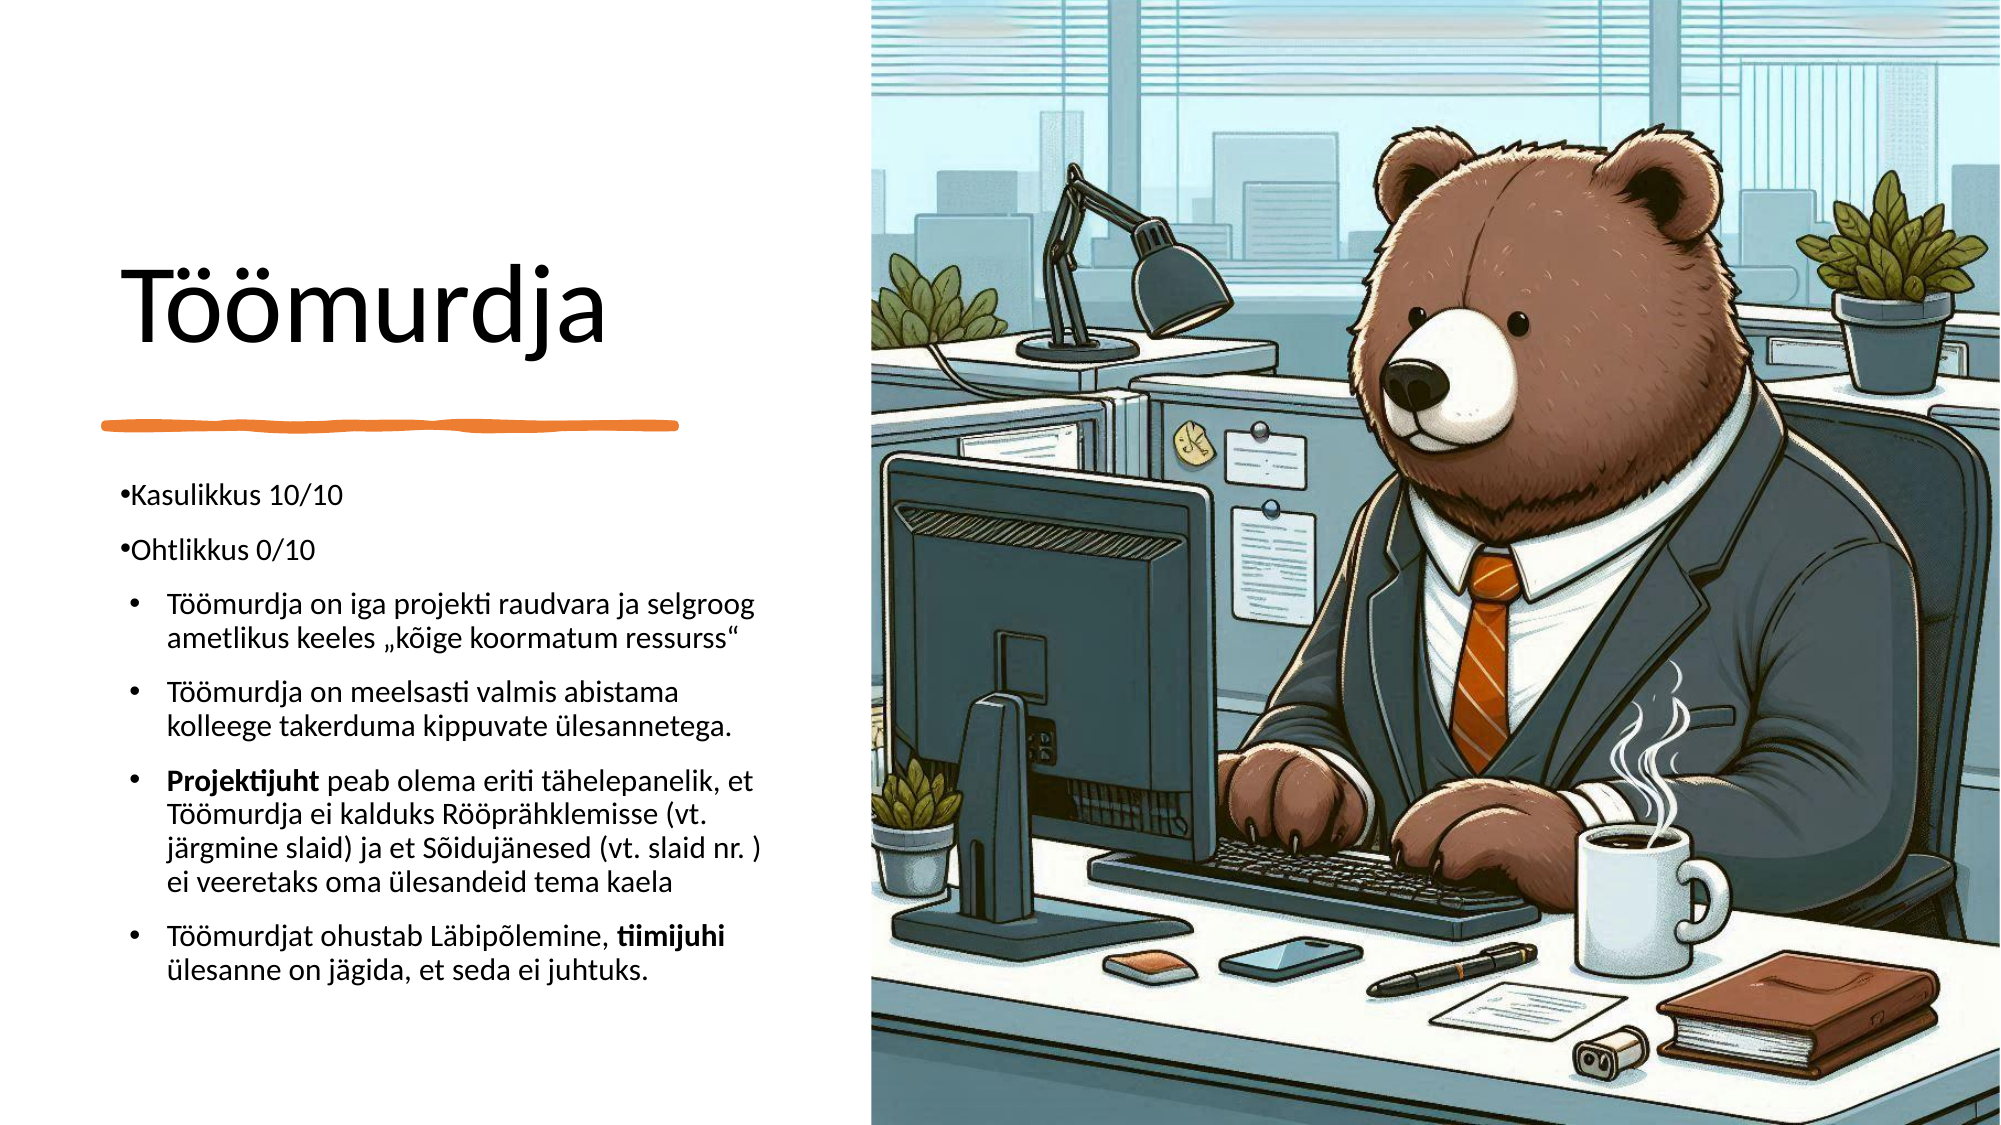

# Töömurdja
Kasulikkus 10/10
Ohtlikkus 0/10
Töömurdja on iga projekti raudvara ja selgroog ametlikus keeles „kõige koormatum ressurss“
Töömurdja on meelsasti valmis abistama kolleege takerduma kippuvate ülesannetega.
Projektijuht peab olema eriti tähelepanelik, et Töömurdja ei kalduks Rööprähklemisse (vt. järgmine slaid) ja et Sõidujänesed (vt. slaid nr. ) ei veeretaks oma ülesandeid tema kaela
Töömurdjat ohustab Läbipõlemine, tiimijuhi ülesanne on jägida, et seda ei juhtuks.